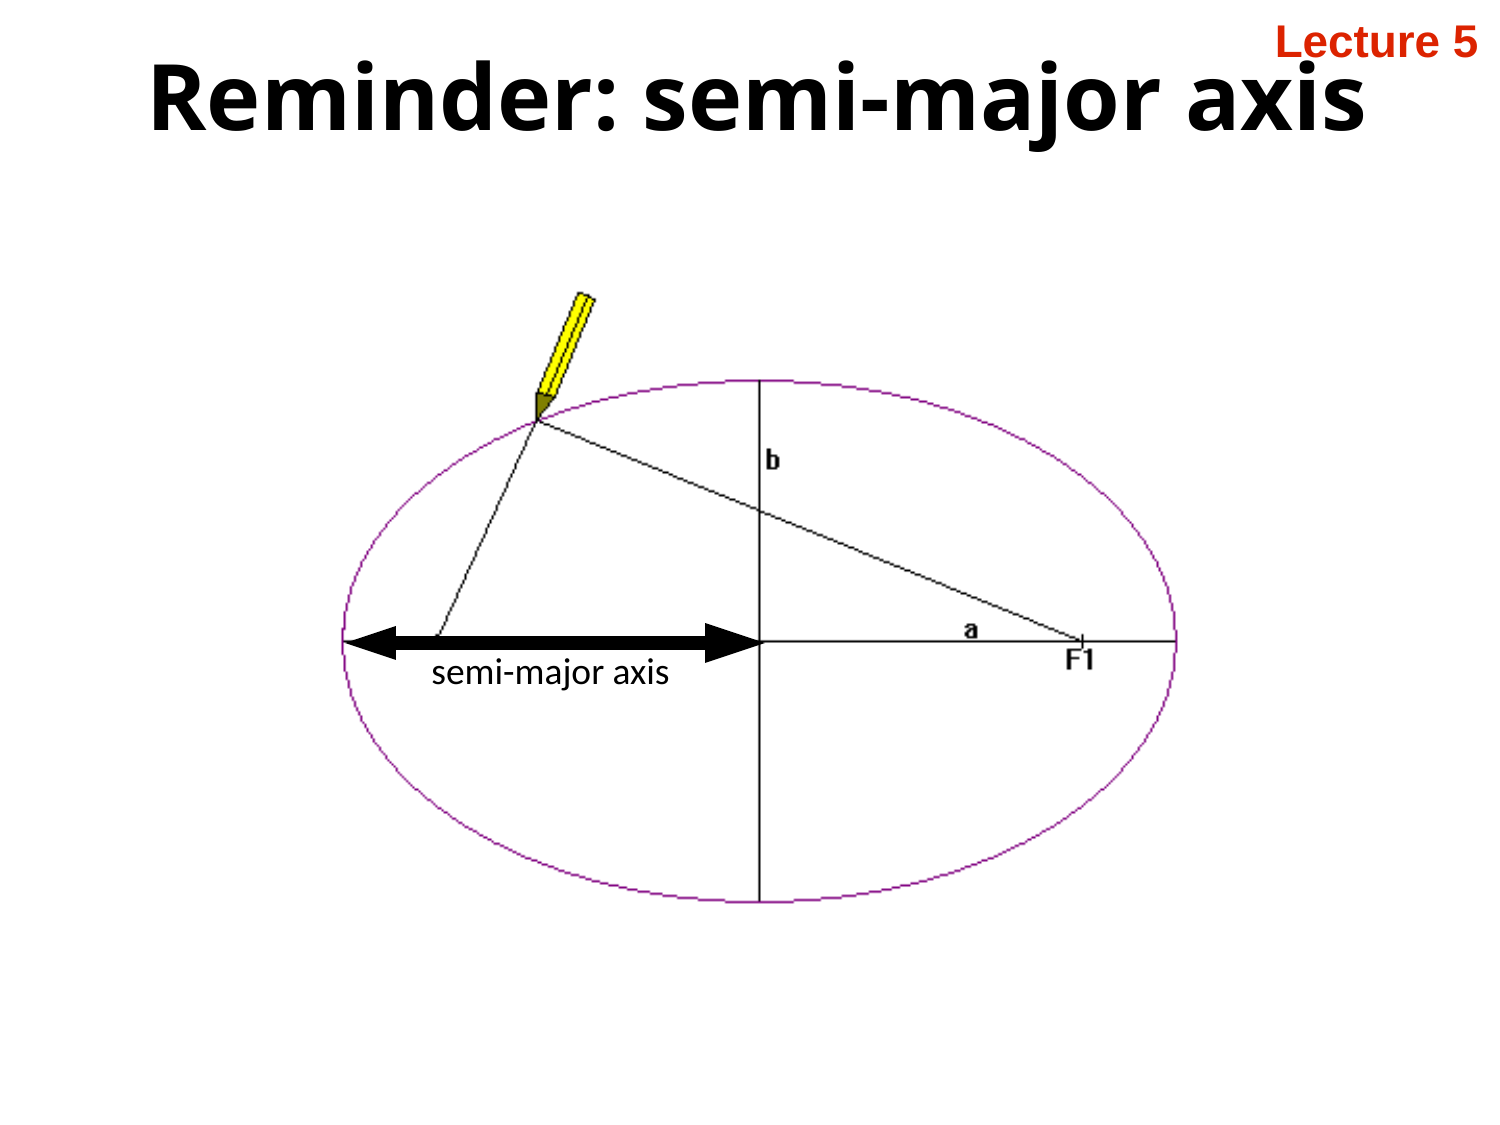

Lecture 5
# Reminder: semi-major axis
semi-major axis
Semi-minor axis
Semi-major axis